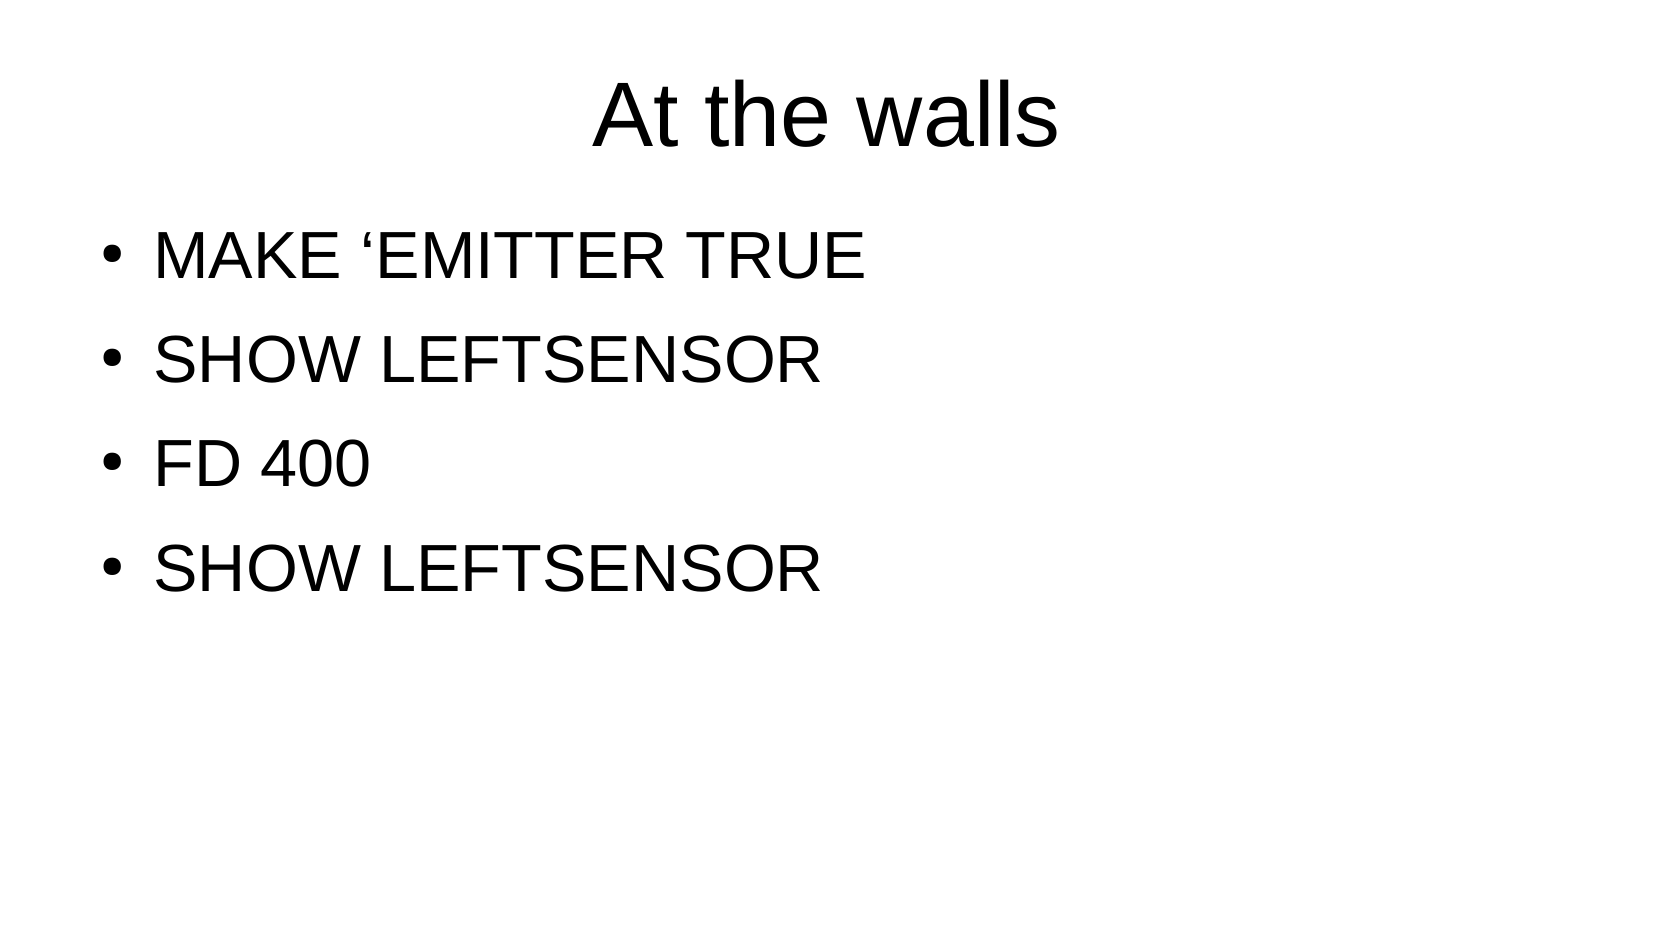

# At the walls
MAKE ‘EMITTER TRUE
SHOW LEFTSENSOR
FD 400
SHOW LEFTSENSOR